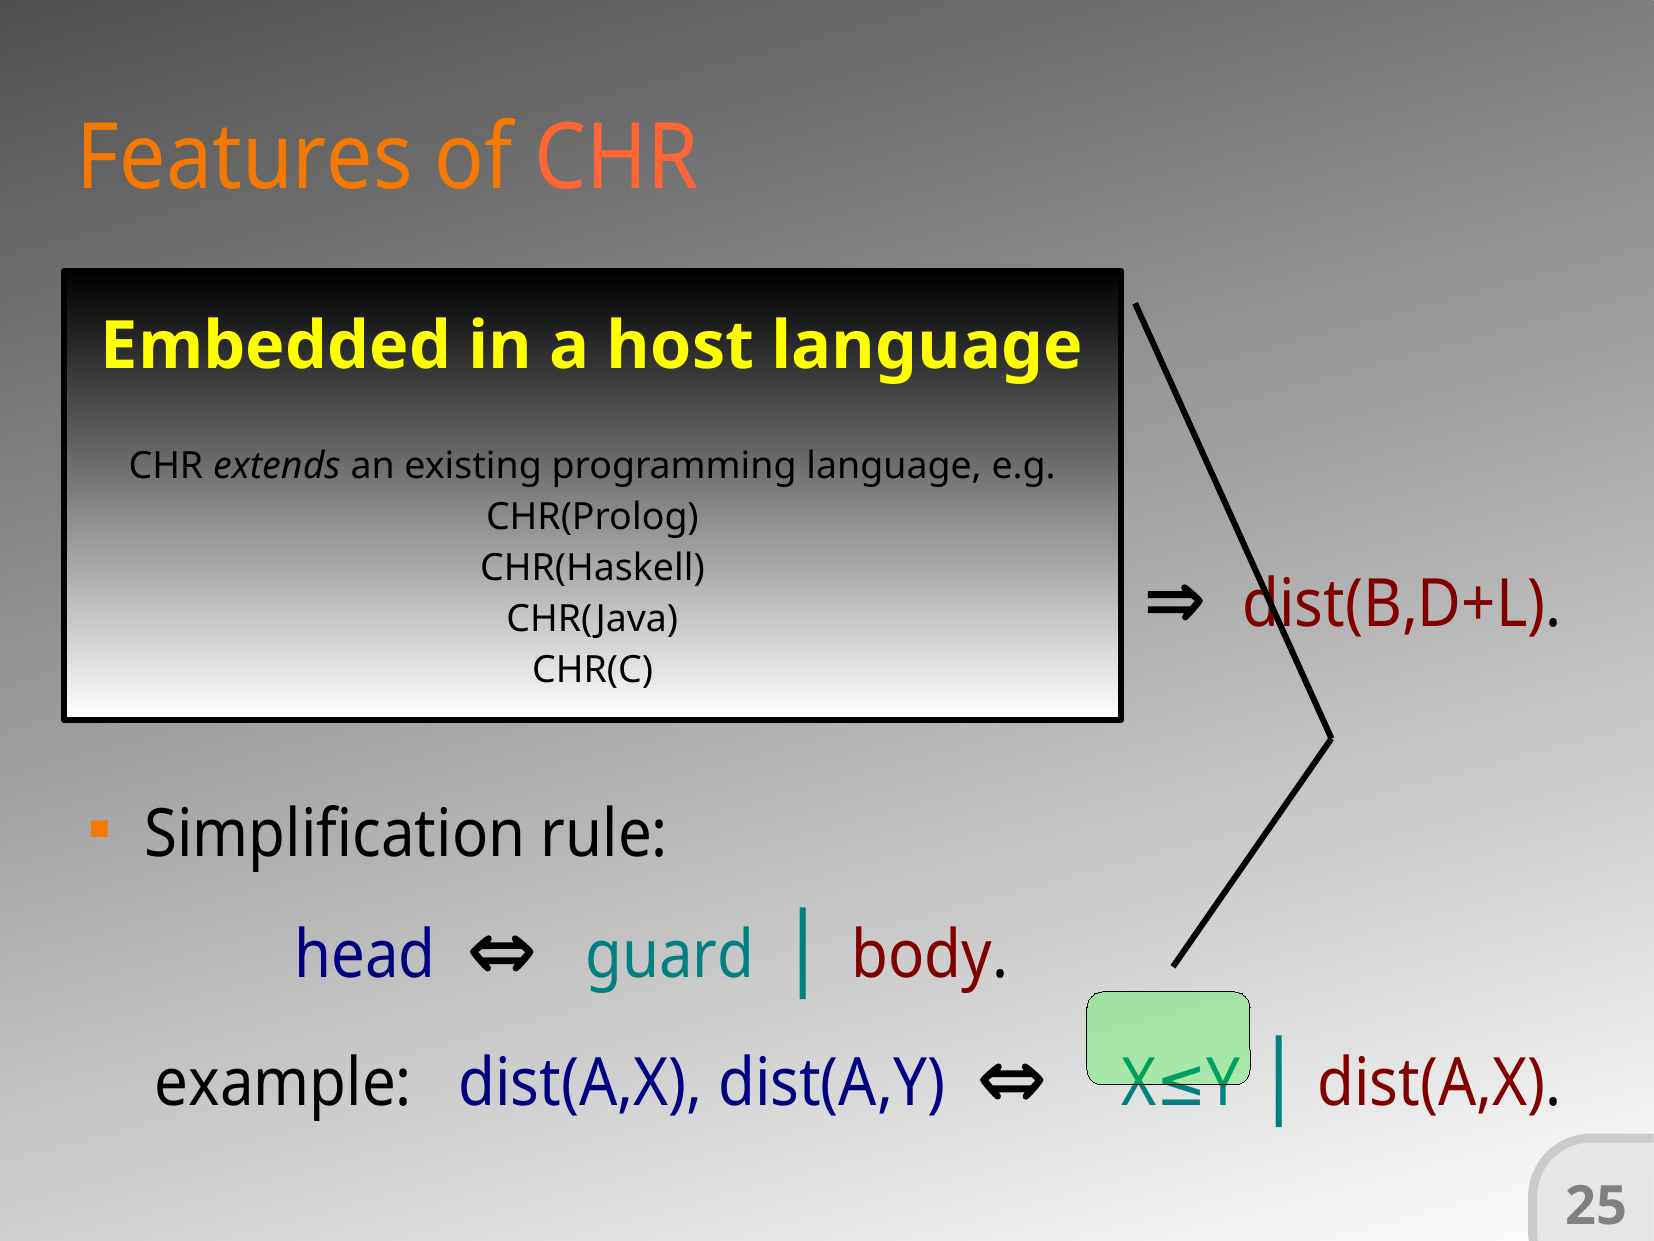

# Features of CHR
Embedded in a host language
CHR extends an existing programming language, e.g.
CHR(Prolog)
CHR(Haskell)
CHR(Java)
CHR(C)
Propagation rule:
		head  guard | body.
example: dist(A,D), road(A,B,L)  dist(B,D+L).
Simplification rule:
		head  guard | body.
example: dist(A,X), dist(A,Y)  X≤Y | dist(A,X).
25